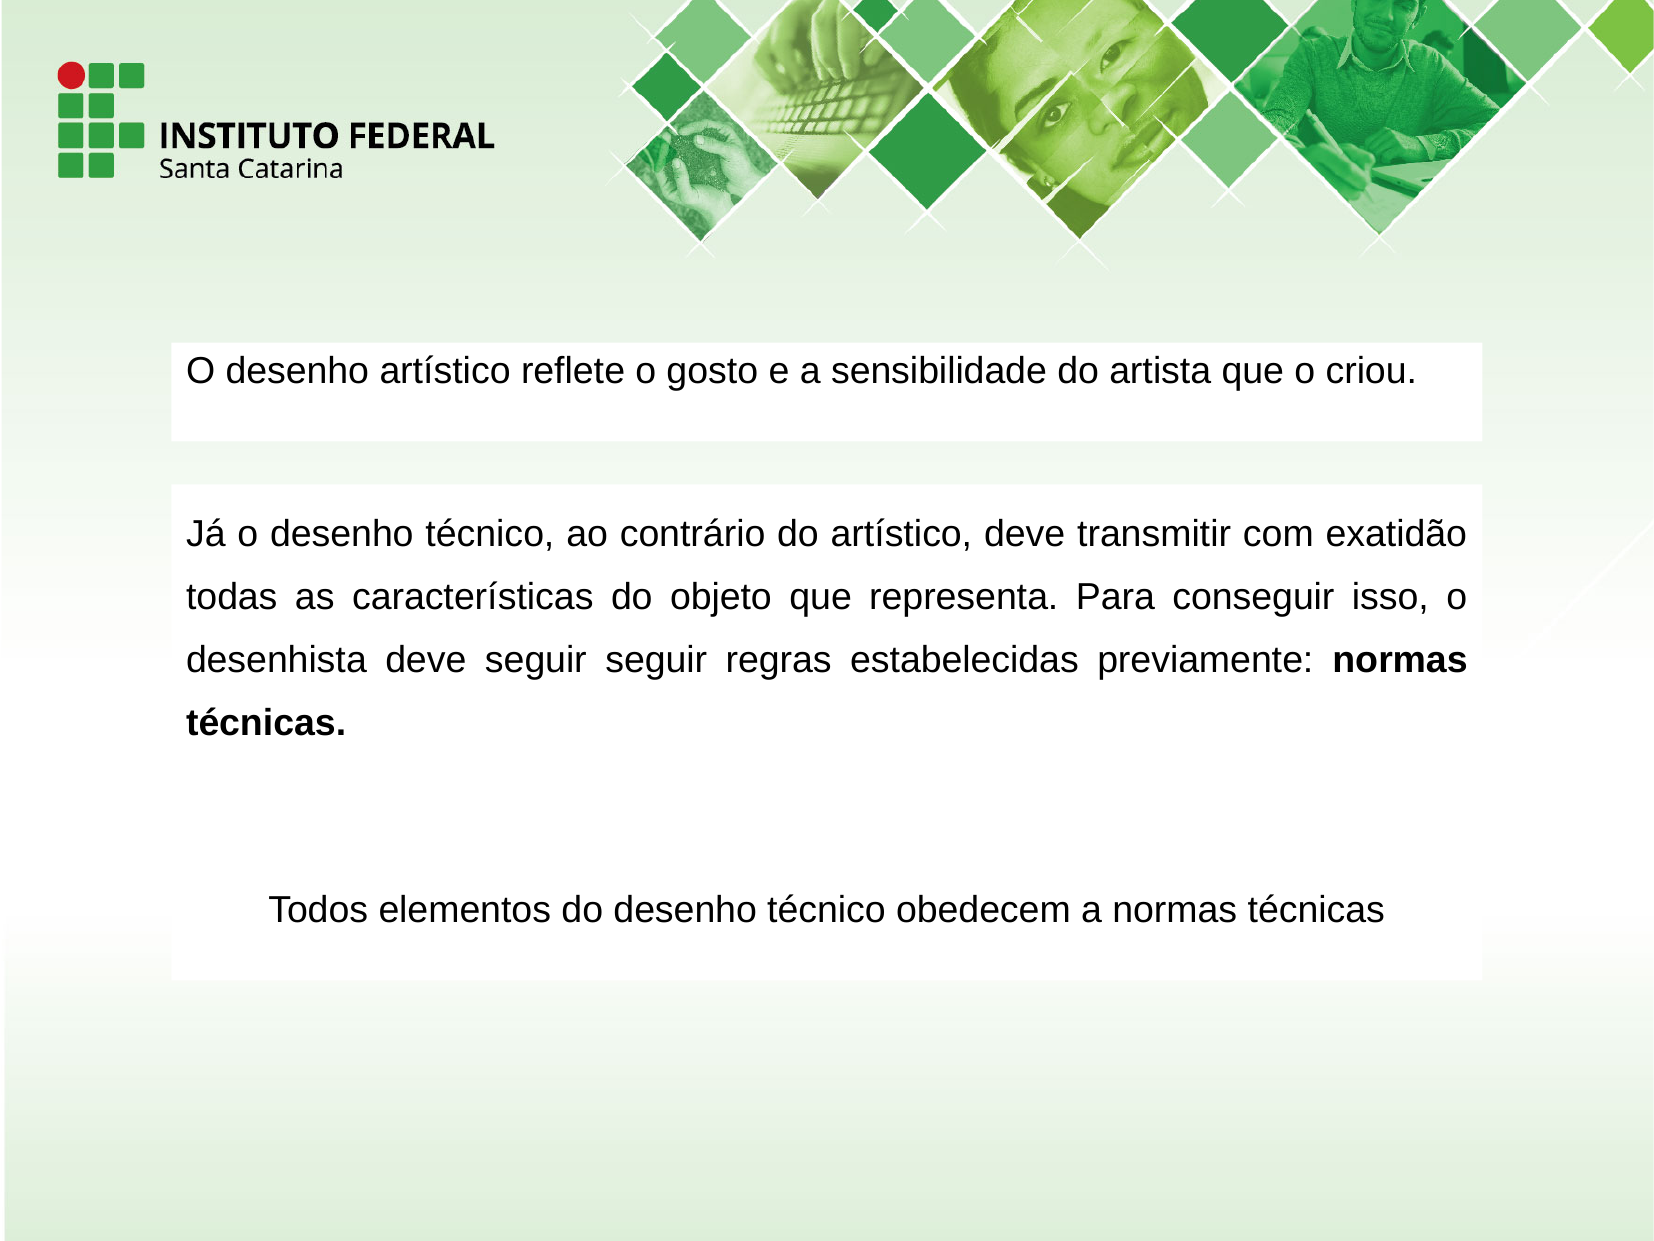

O desenho artístico reflete o gosto e a sensibilidade do artista que o criou.
Já o desenho técnico, ao contrário do artístico, deve transmitir com exatidão todas as características do objeto que representa. Para conseguir isso, o desenhista deve seguir seguir regras estabelecidas previamente: normas técnicas.
Todos elementos do desenho técnico obedecem a normas técnicas